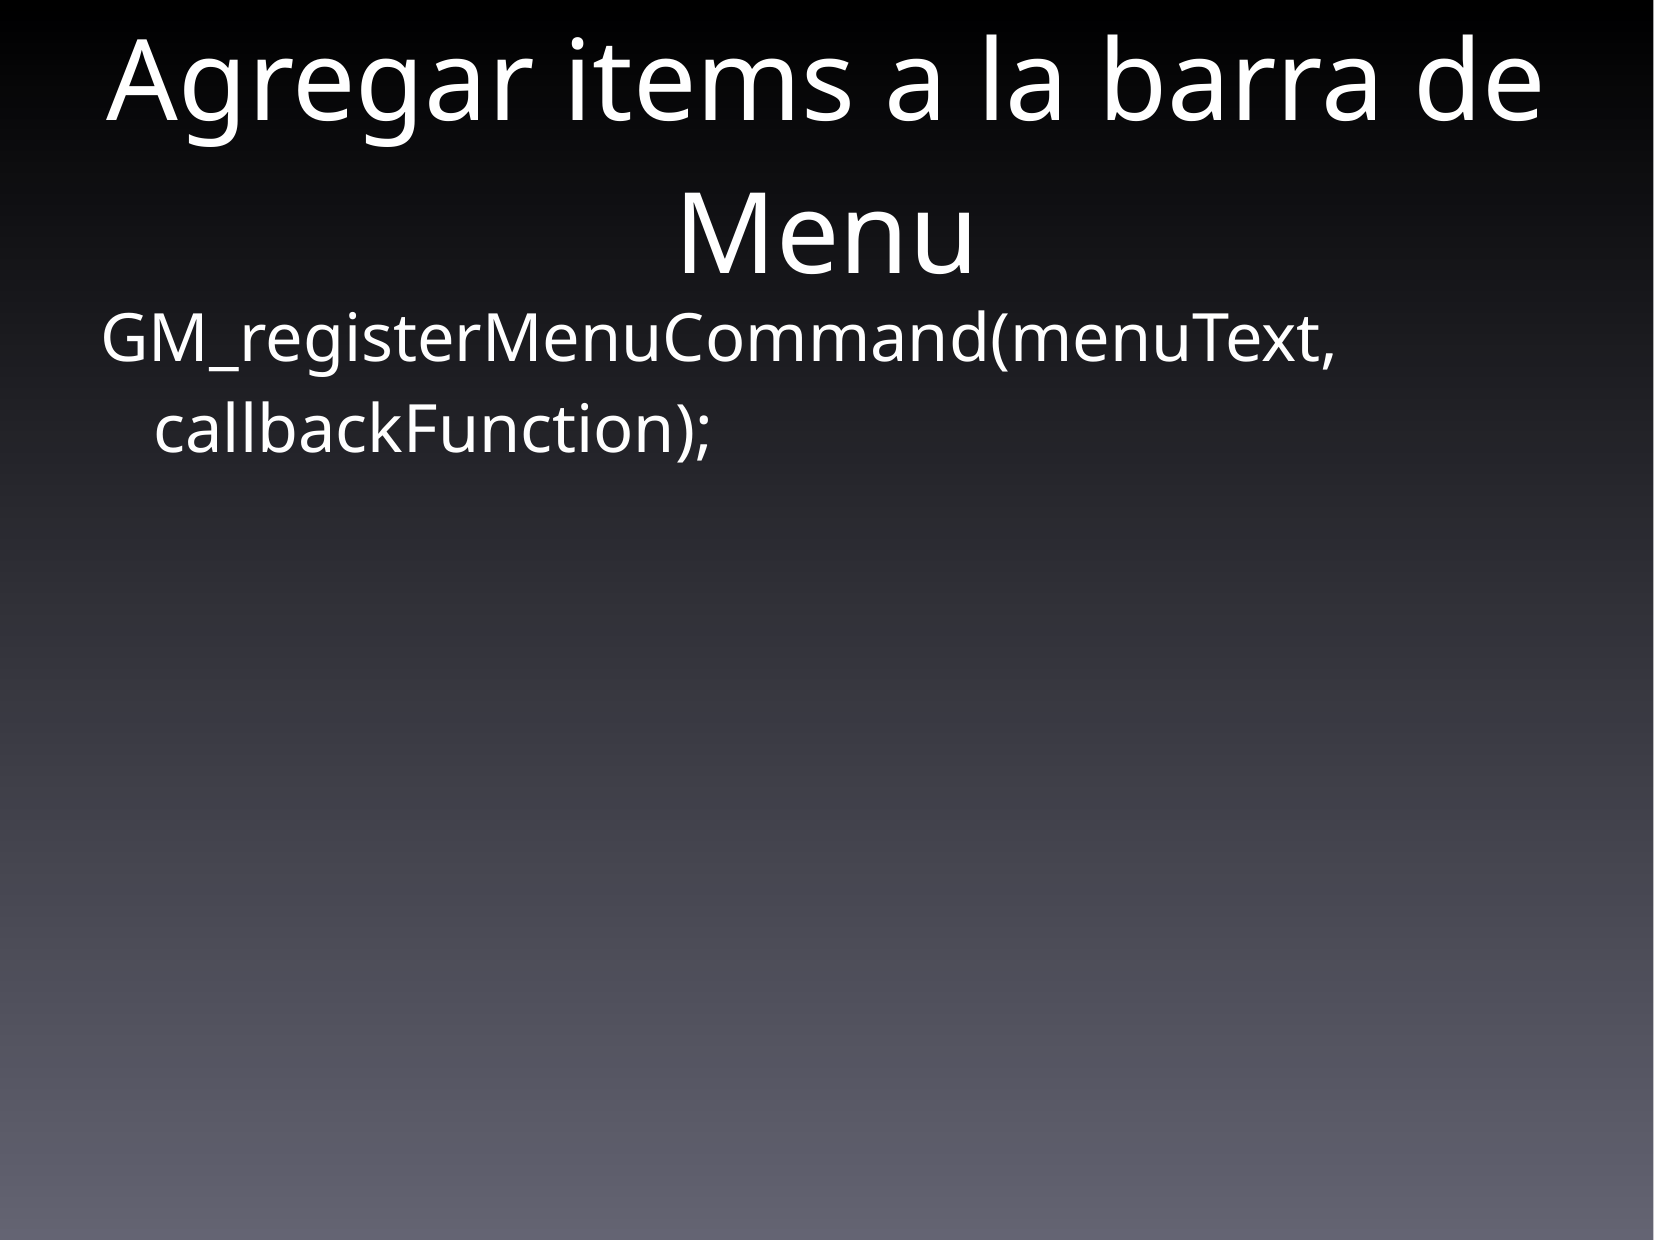

# Agregar items a la barra de Menu
GM_registerMenuCommand(menuText, callbackFunction);